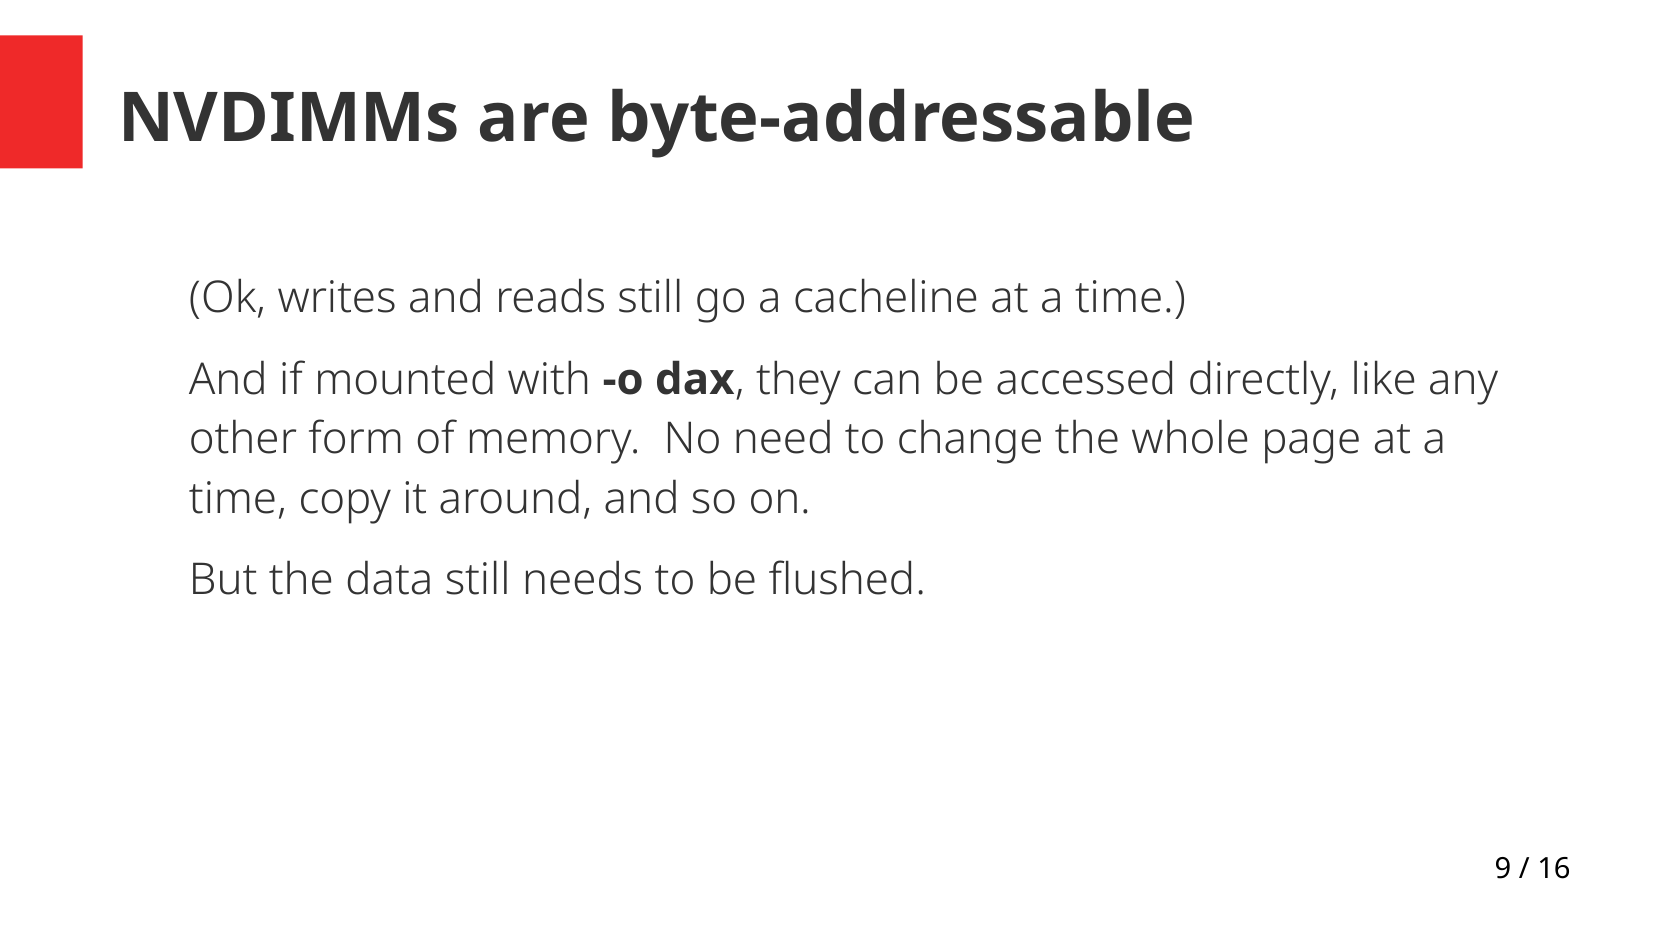

# NVDIMMs are byte-addressable
(Ok, writes and reads still go a cacheline at a time.)
And if mounted with -o dax, they can be accessed directly, like any other form of memory. No need to change the whole page at a time, copy it around, and so on.
But the data still needs to be flushed.
9